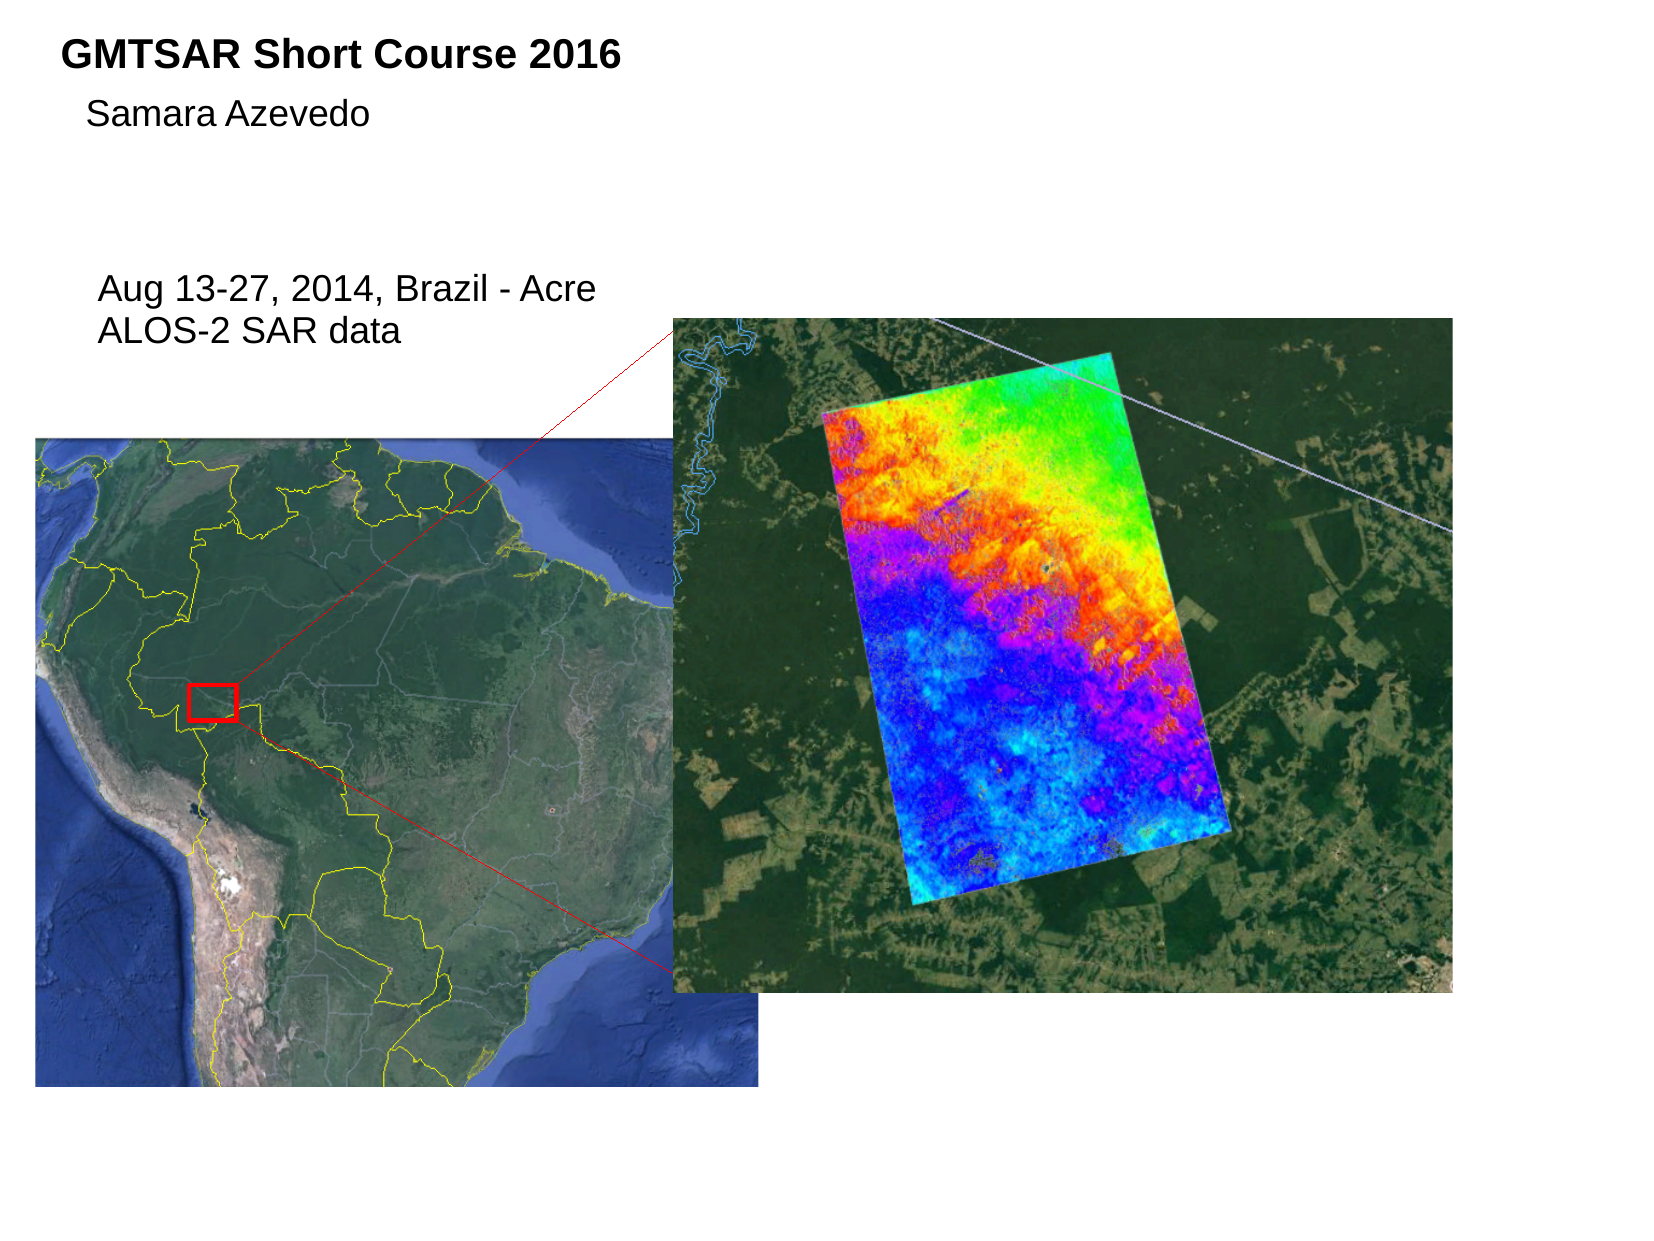

GMTSAR Short Course 2016
Samara Azevedo
Aug 13-27, 2014, Brazil - Acre
ALOS-2 SAR data